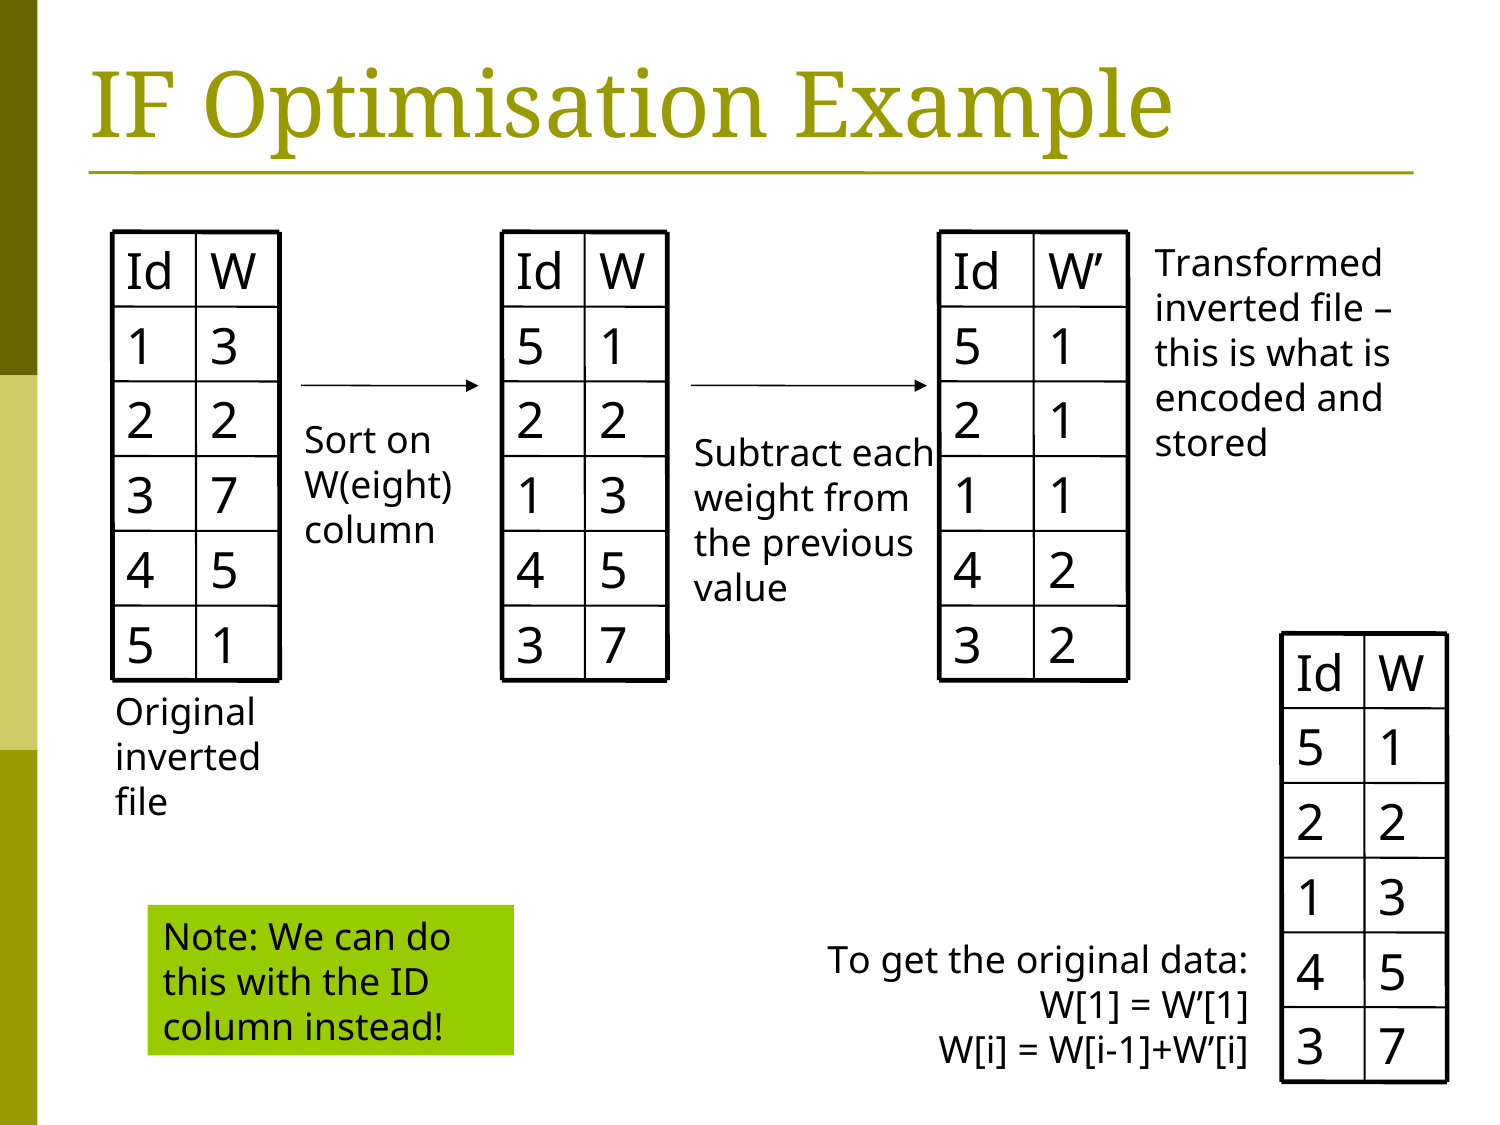

# IF Optimisation Example
Id
W
1
3
2
2
3
7
4
5
5
1
Id
W
5
1
2
2
1
3
4
5
3
7
Id
W’
5
1
2
1
1
1
4
2
3
2
Transformed inverted file – this is what is encoded and stored
Sort on W(eight) column
Subtract each weight from the previous value
Id
W
5
1
2
2
1
3
4
5
3
7
Original inverted file
Note: We can do this with the ID column instead!
To get the original data:
W[1] = W’[1]
W[i] = W[i-1]+W’[i]